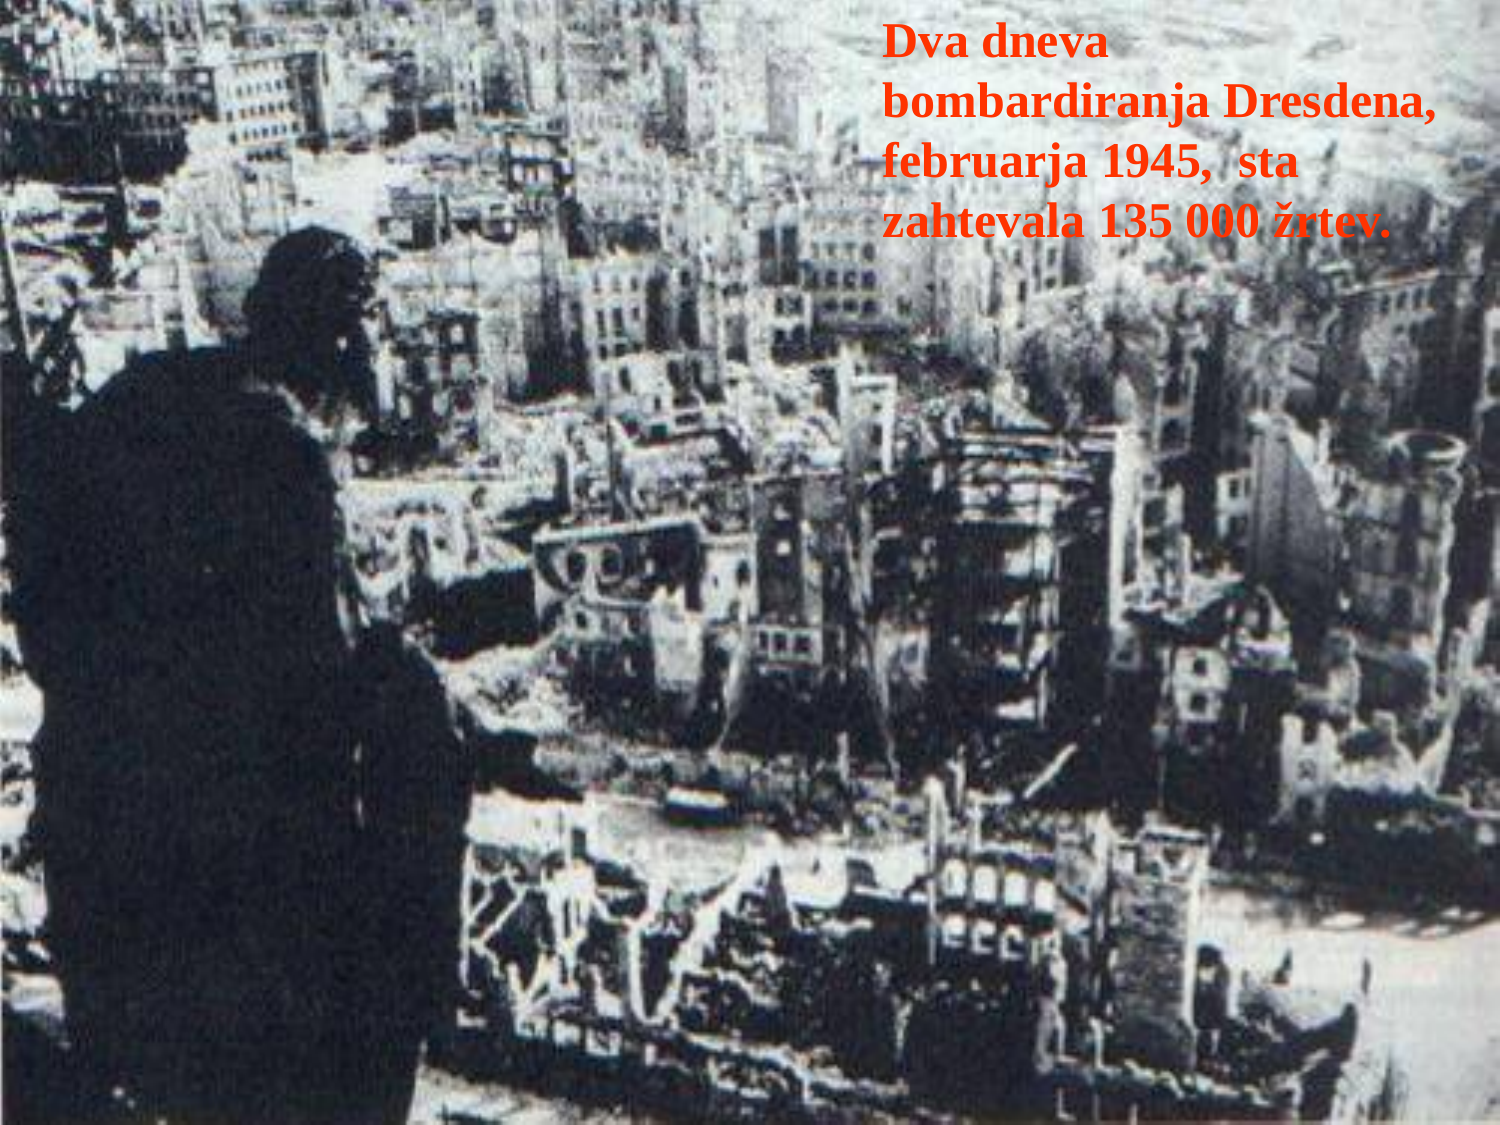

Dva dneva bombardiranja Dresdena, februarja 1945, sta zahtevala 135 000 žrtev.